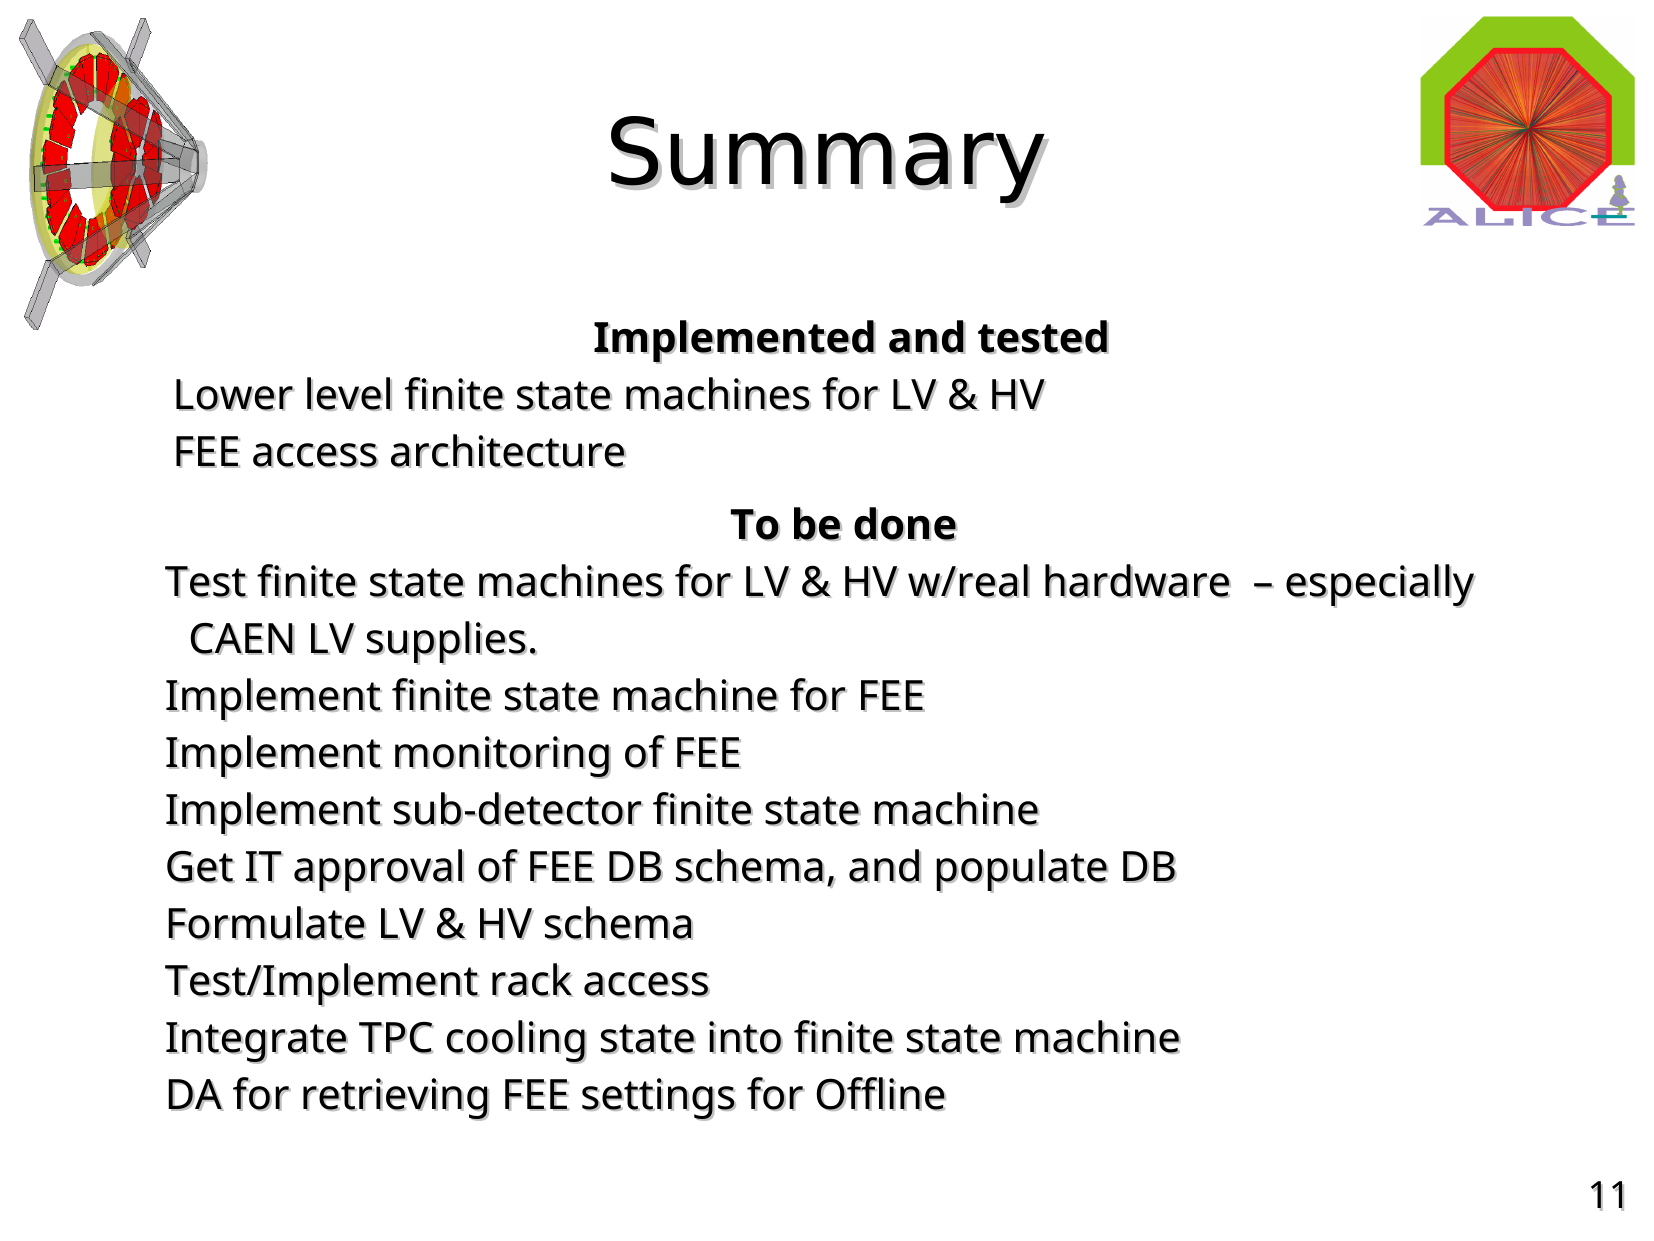

# Summary
Implemented and tested
Lower level finite state machines for LV & HV
FEE access architecture
To be done
Test finite state machines for LV & HV w/real hardware – especially CAEN LV supplies.
Implement finite state machine for FEE
Implement monitoring of FEE
Implement sub-detector finite state machine
Get IT approval of FEE DB schema, and populate DB
Formulate LV & HV schema
Test/Implement rack access
Integrate TPC cooling state into finite state machine
DA for retrieving FEE settings for Offline